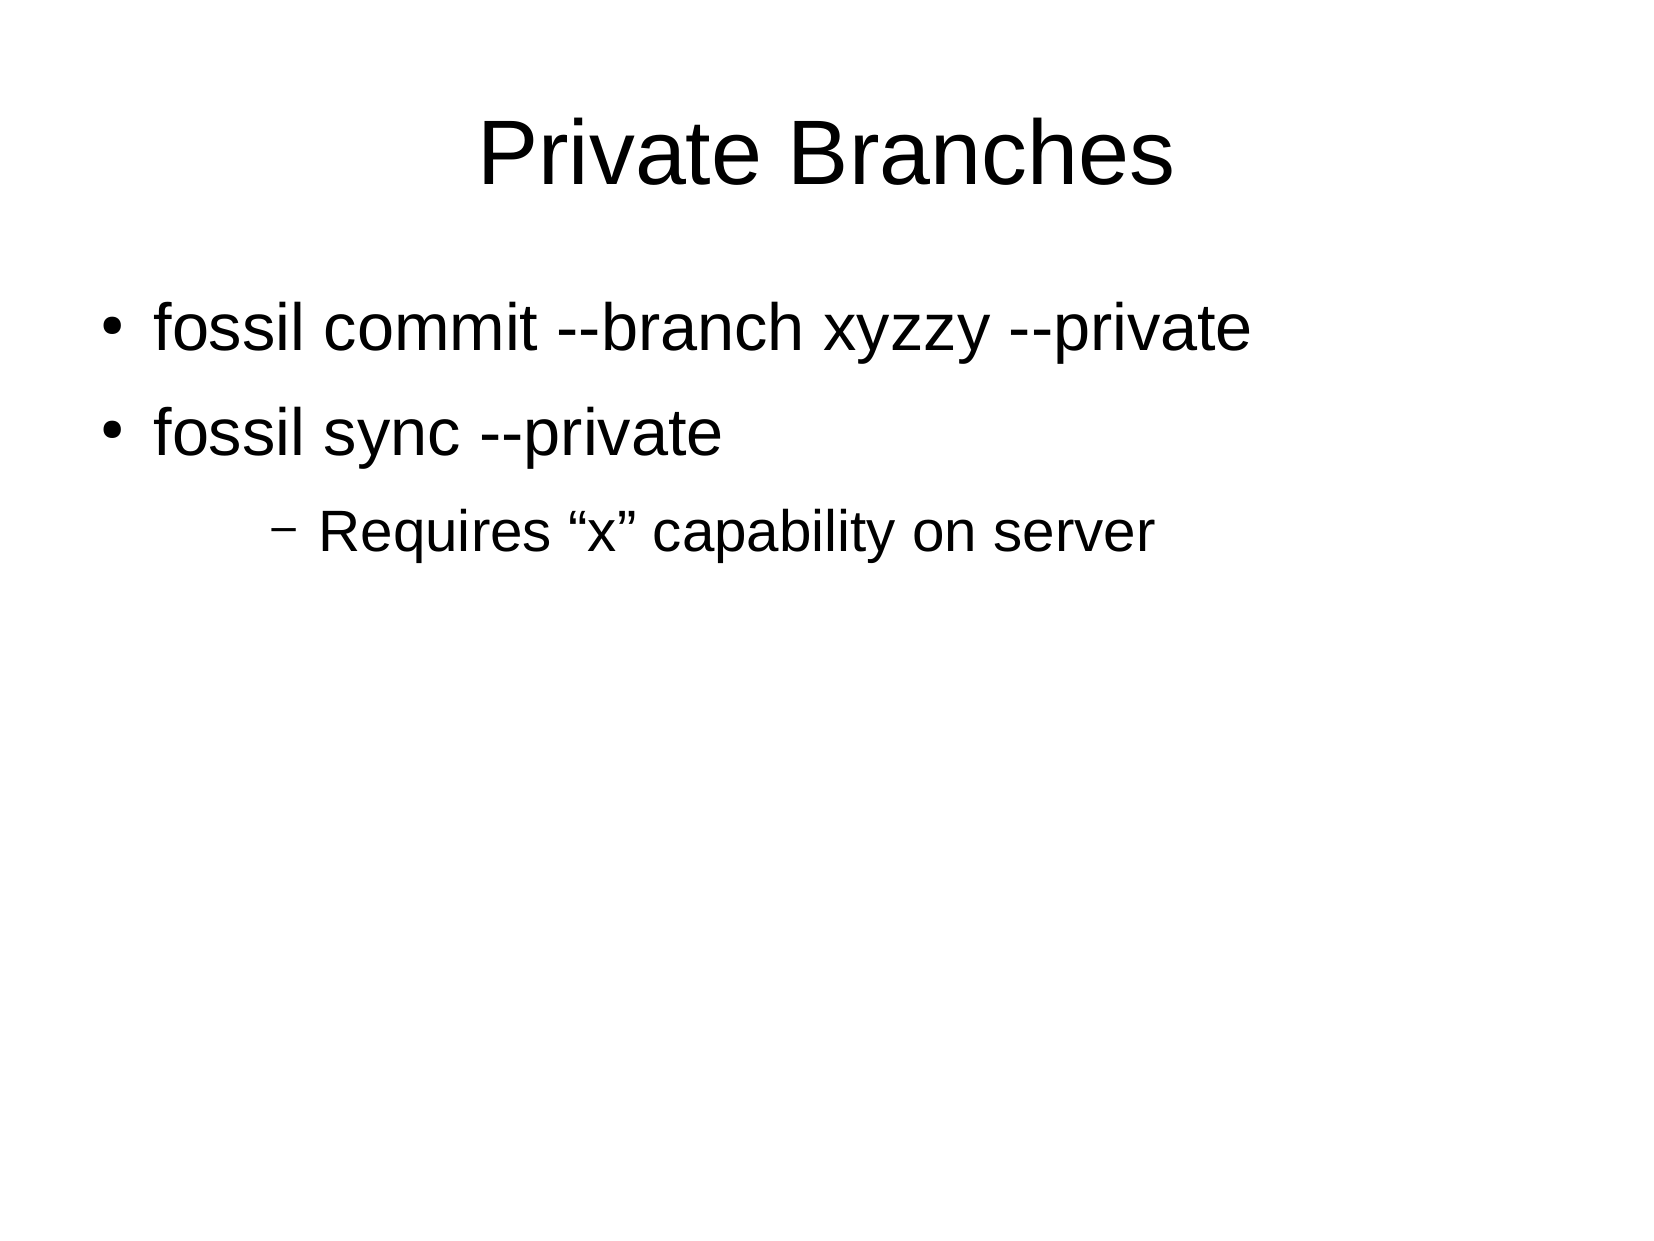

# Private Branches
fossil commit --branch xyzzy --private
fossil sync --private
Requires “x” capability on server